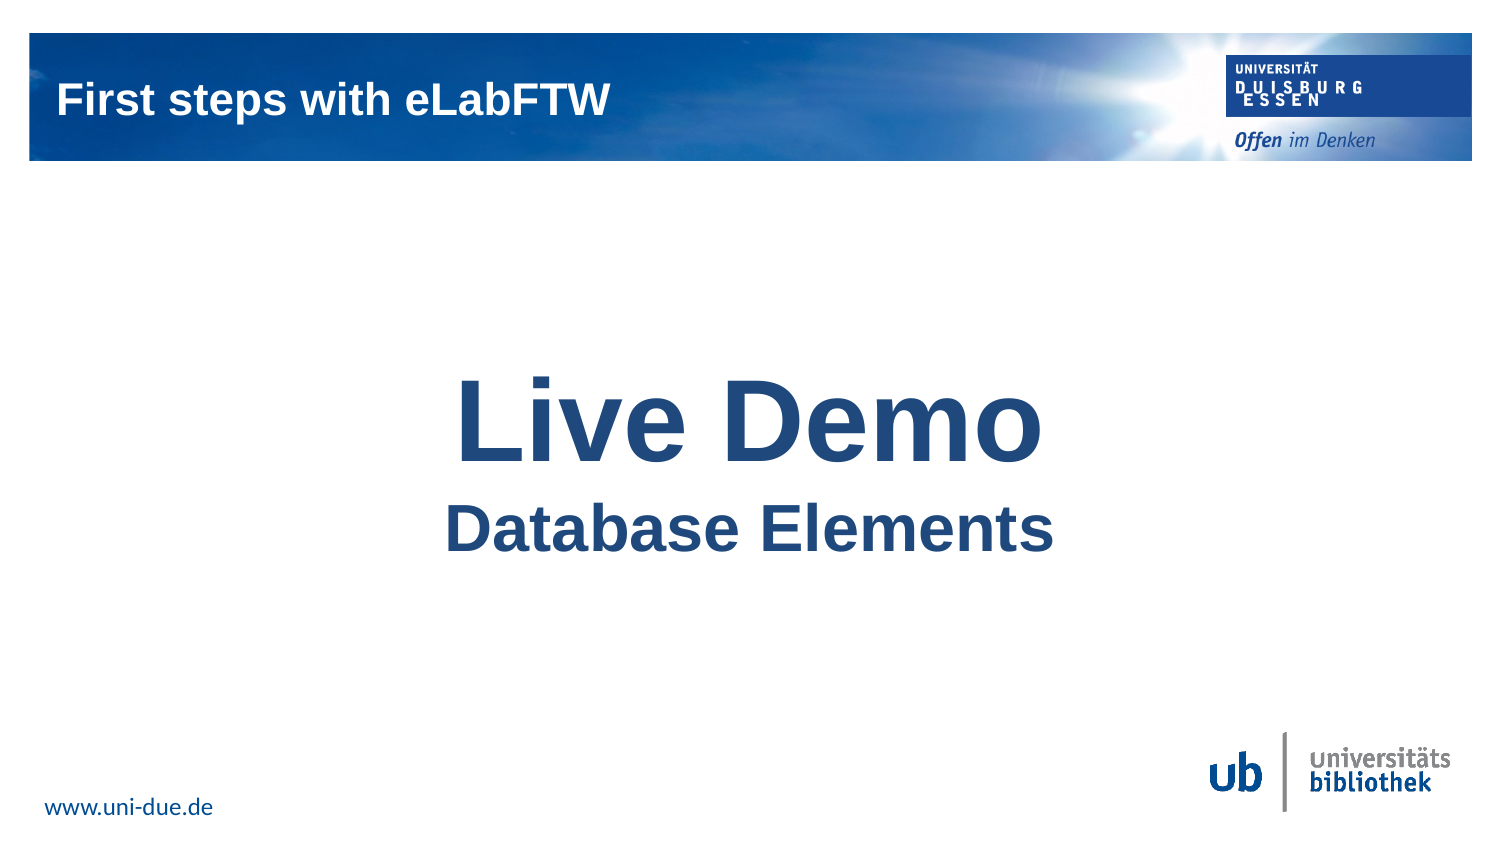

First steps with eLabFTW
Live Demo
Database Elements
www.uni-due.de